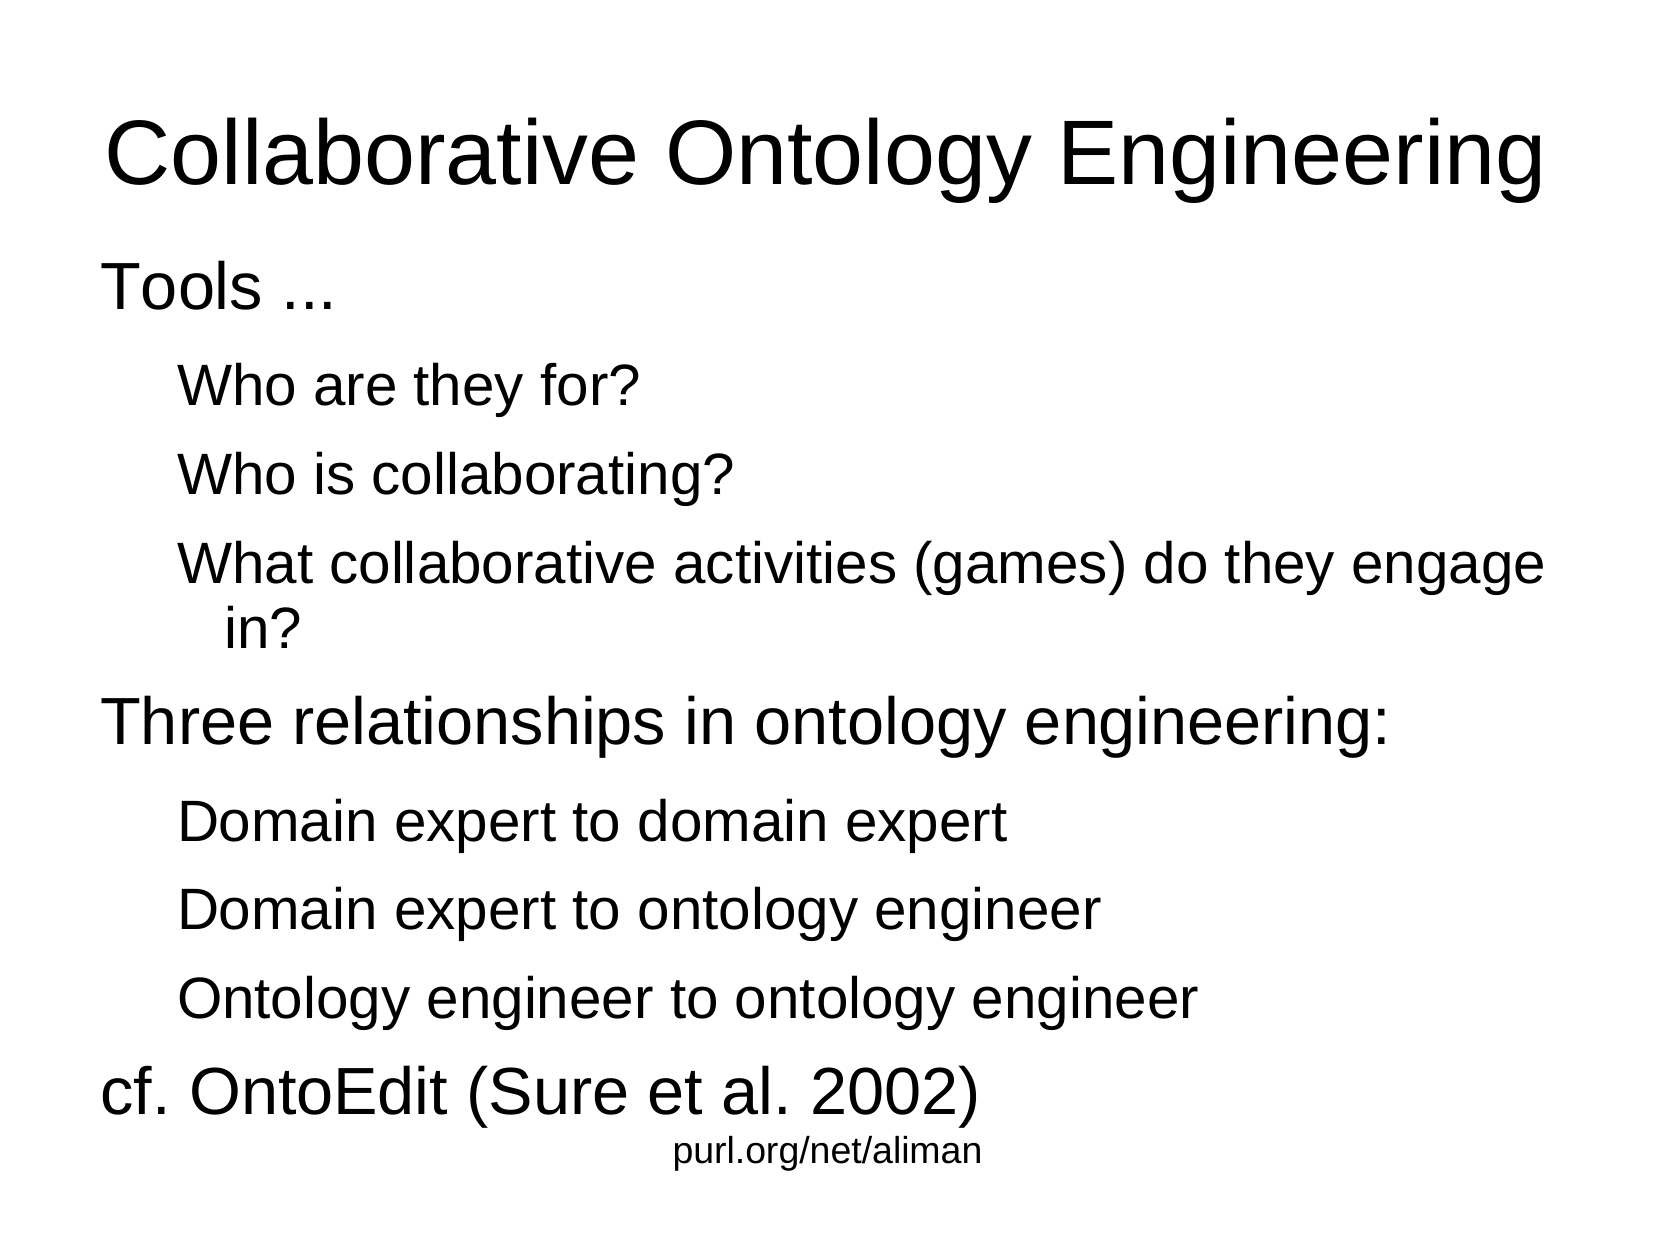

# Collaborative Ontology Engineering
Tools ...
Who are they for?
Who is collaborating?
What collaborative activities (games) do they engage in?
Three relationships in ontology engineering:
Domain expert to domain expert
Domain expert to ontology engineer
Ontology engineer to ontology engineer
cf. OntoEdit (Sure et al. 2002)